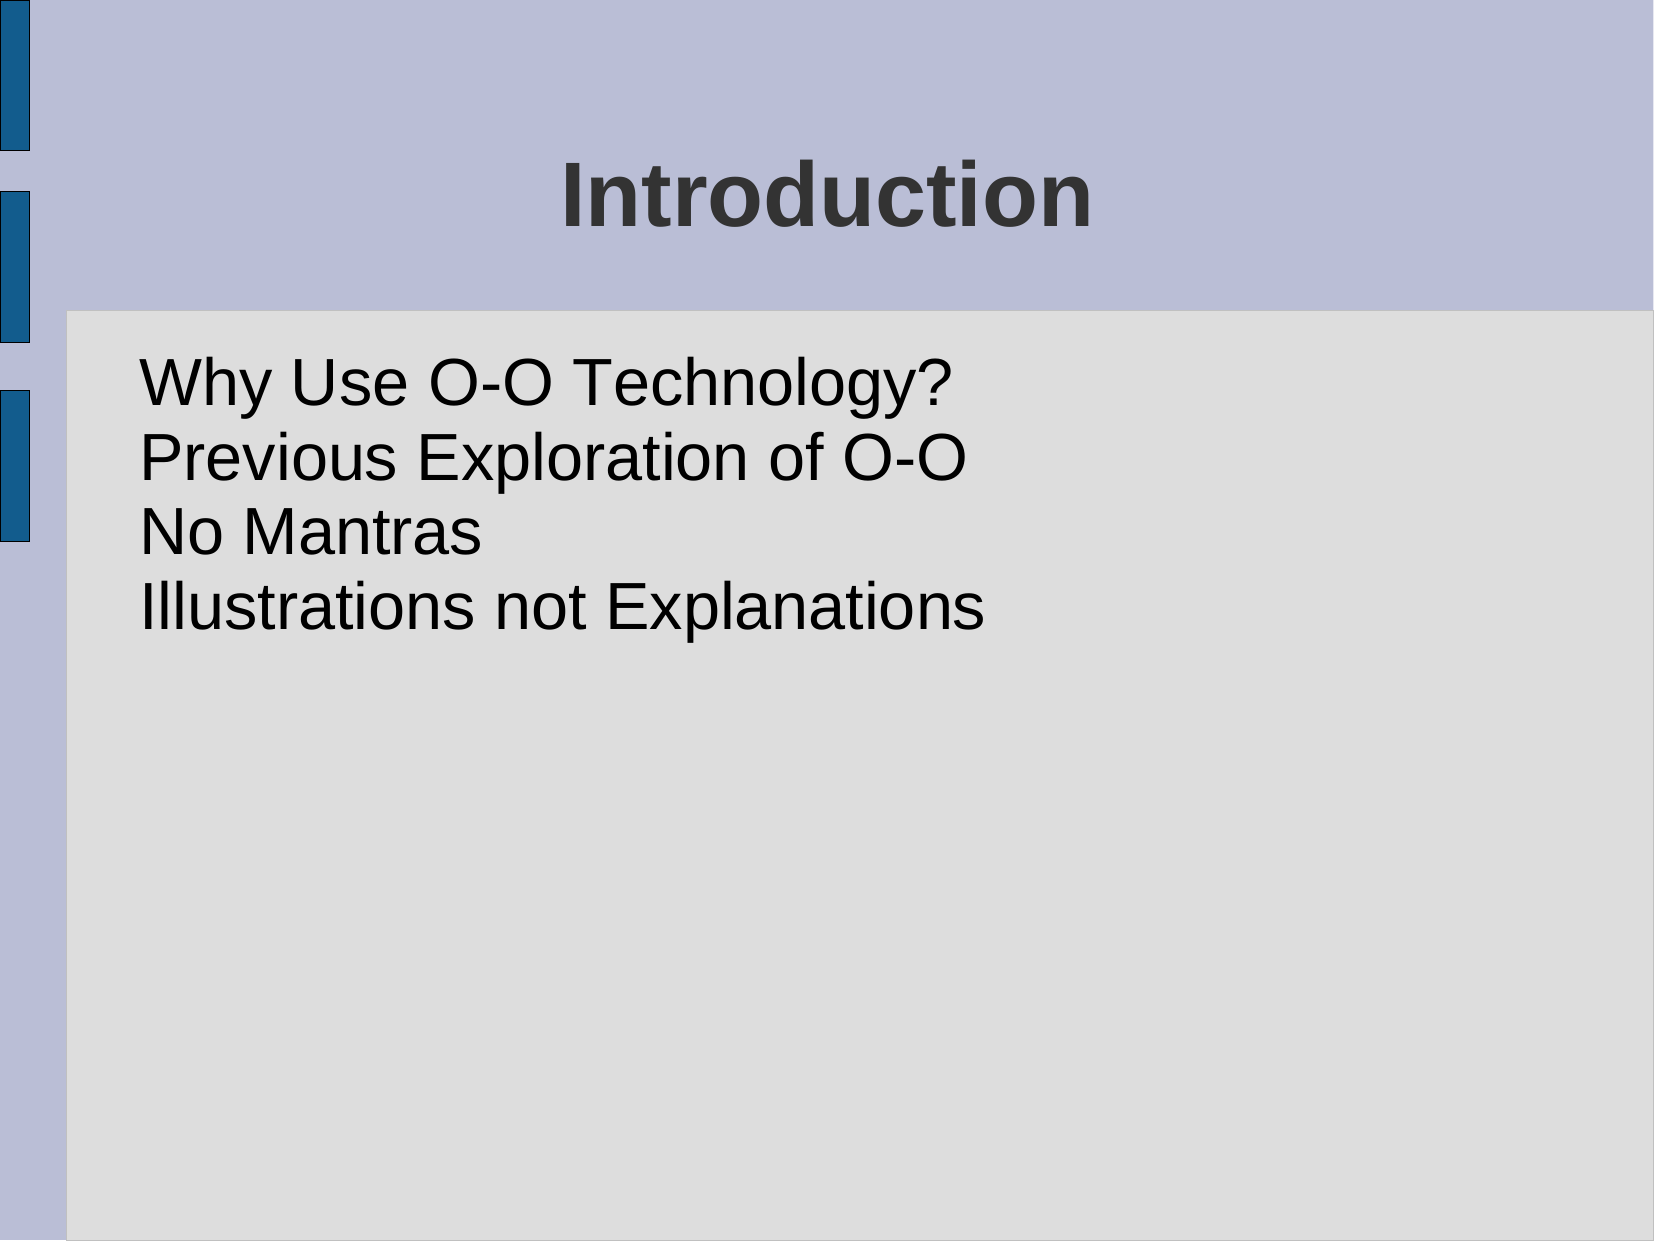

# Introduction
Why Use O-O Technology?
Previous Exploration of O-O
No Mantras
Illustrations not Explanations